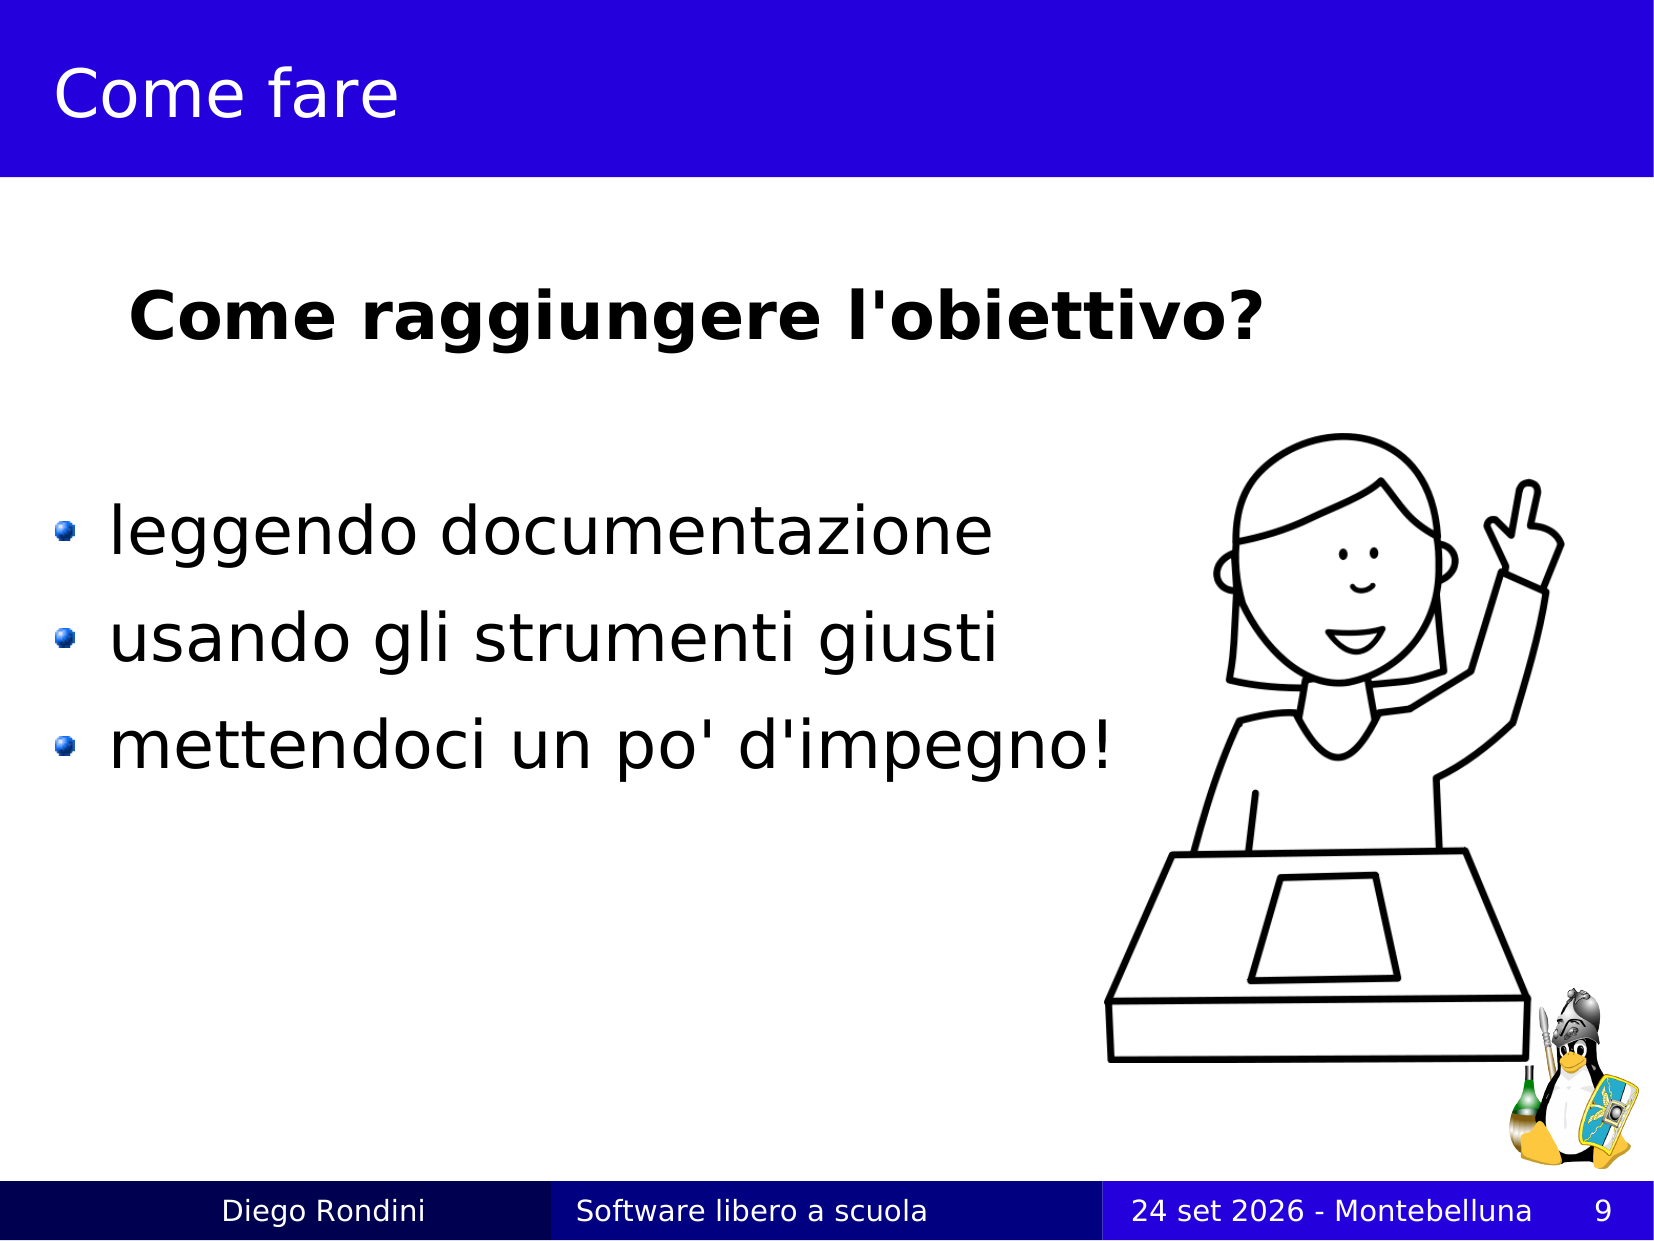

# Come fare
Come raggiungere l'obiettivo?
leggendo documentazione
usando gli strumenti giusti
mettendoci un po' d'impegno!